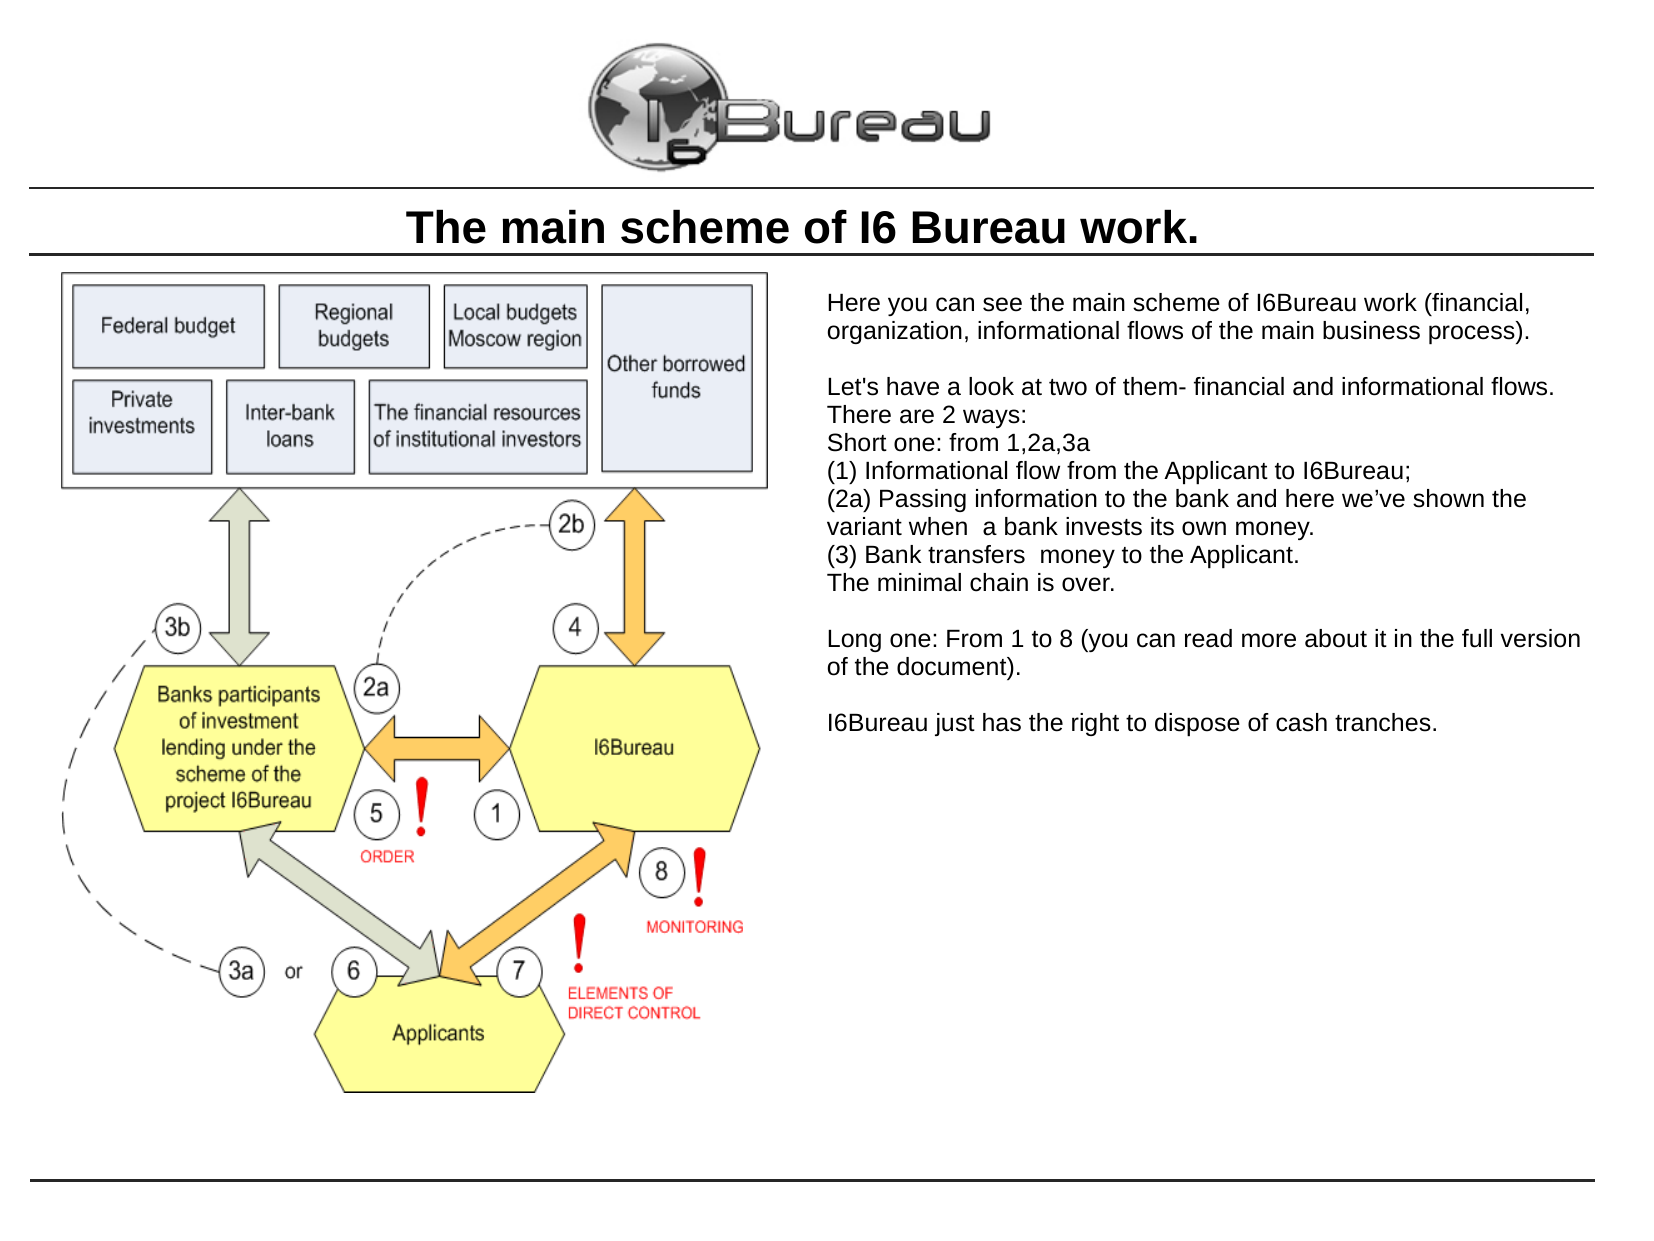

# The main scheme of I6 Bureau work.
Here you can see the main scheme of I6Bureau work (financial, organization, informational flows of the main business process).
Let's have a look at two of them- financial and informational flows.
There are 2 ways:
Short one: from 1,2a,3a
(1) Informational flow from the Applicant to I6Bureau;
(2a) Passing information to the bank and here we’ve shown the variant when a bank invests its own money.
(3) Bank transfers money to the Applicant.
The minimal chain is over.
Long one: From 1 to 8 (you can read more about it in the full version of the document).
I6Bureau just has the right to dispose of cash tranches.